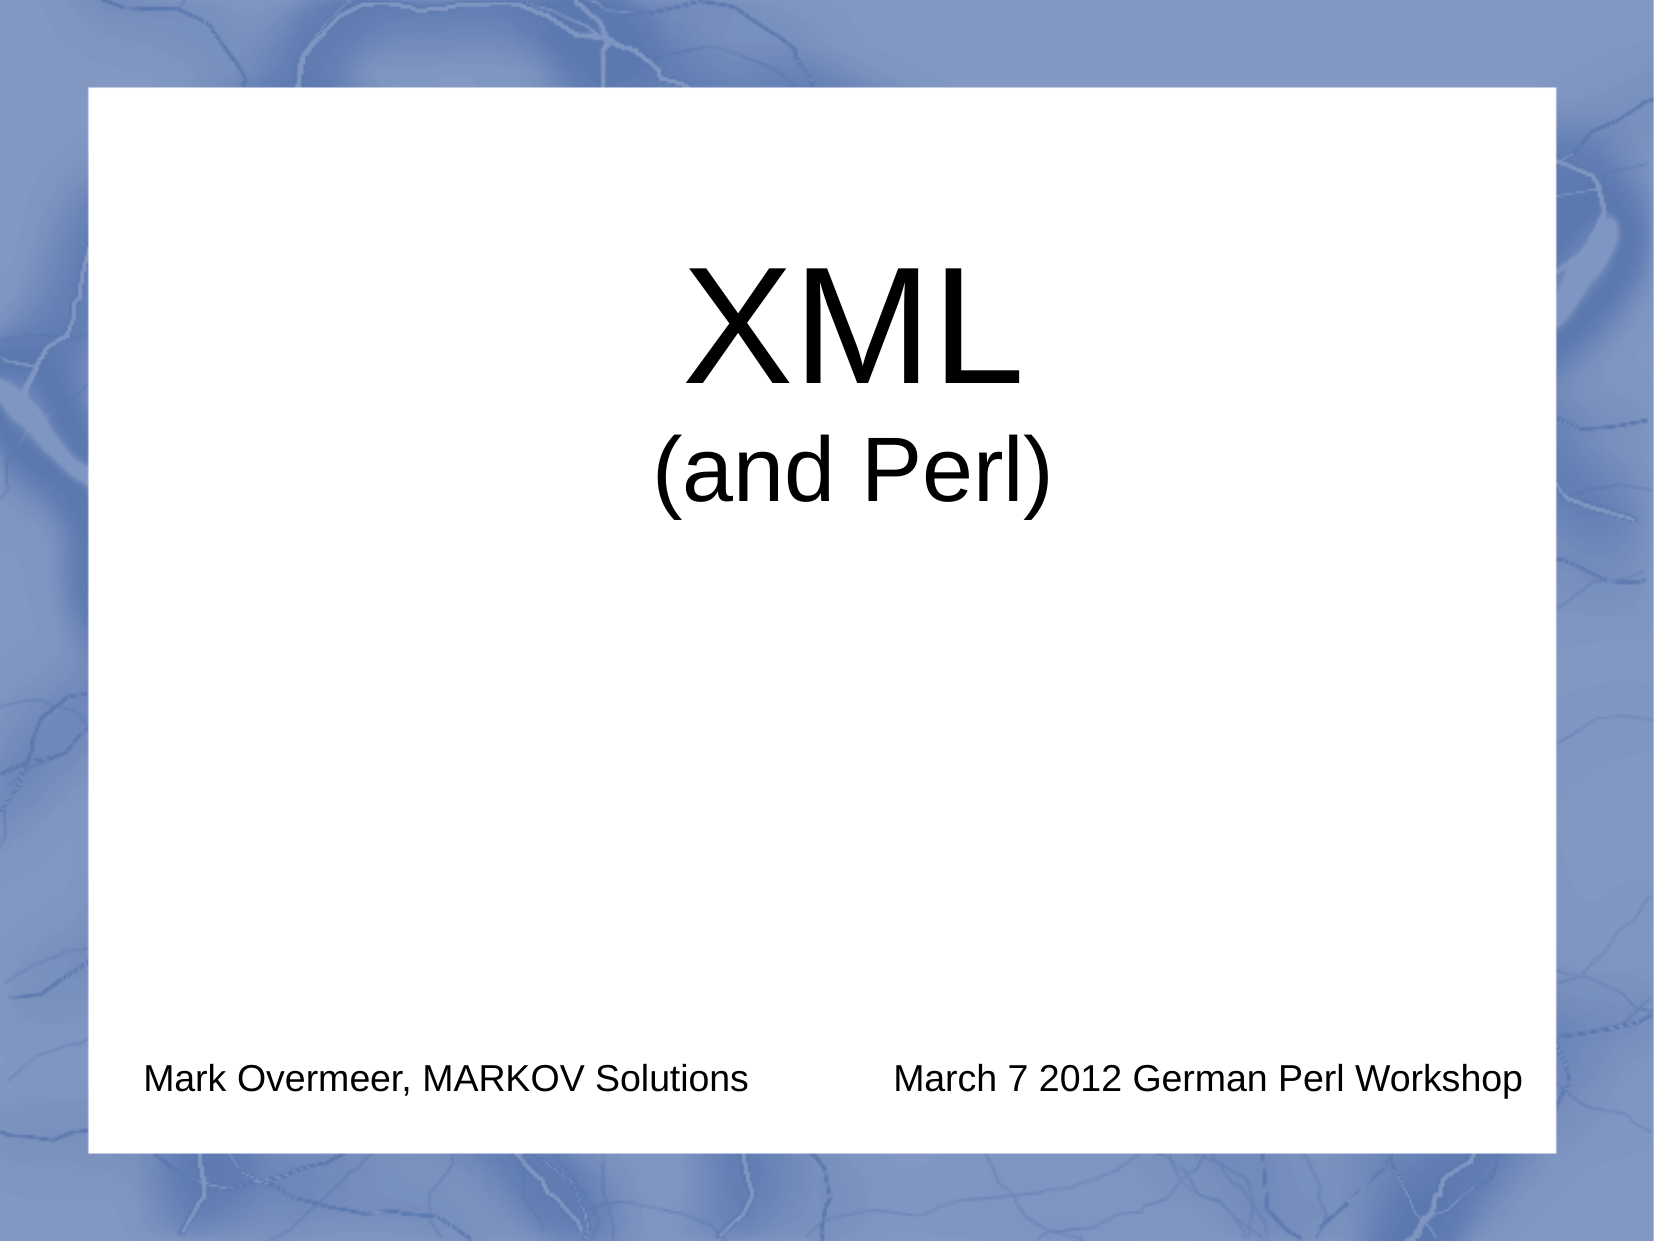

XML
(and Perl)
Mark Overmeer, MARKOV Solutions		March 7 2012 German Perl Workshop